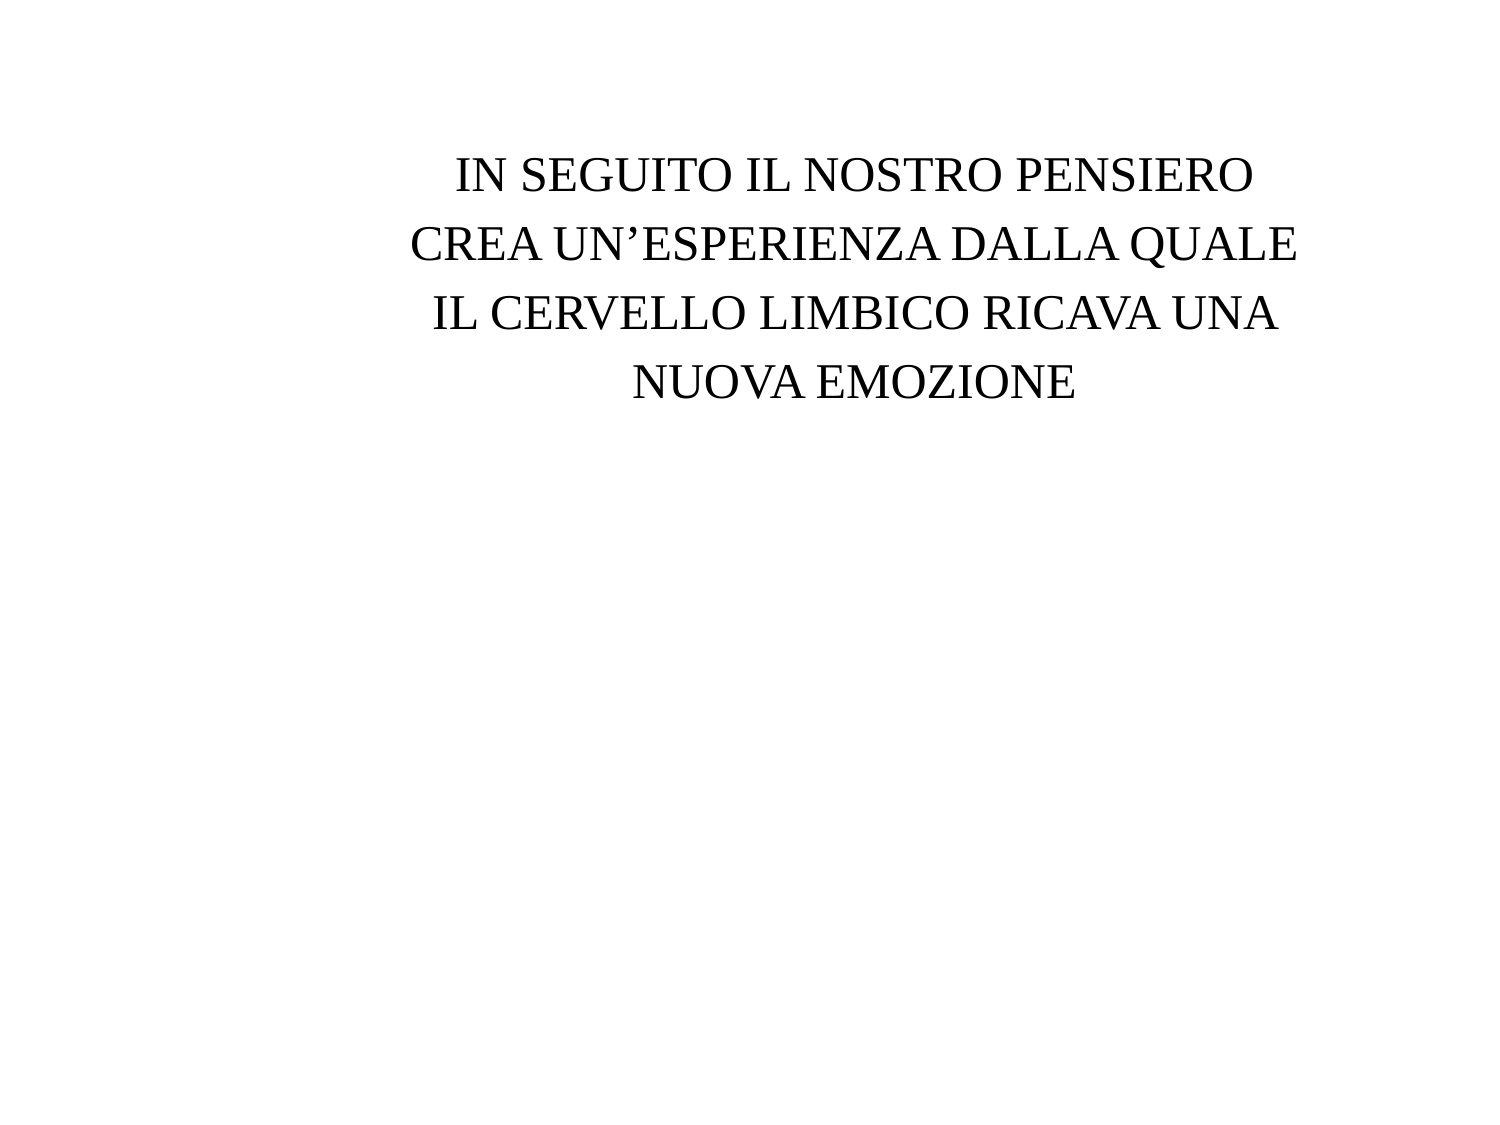

IN SEGUITO IL NOSTRO PENSIERO CREA UN’ESPERIENZA DALLA QUALE IL CERVELLO LIMBICO RICAVA UNA NUOVA EMOZIONE